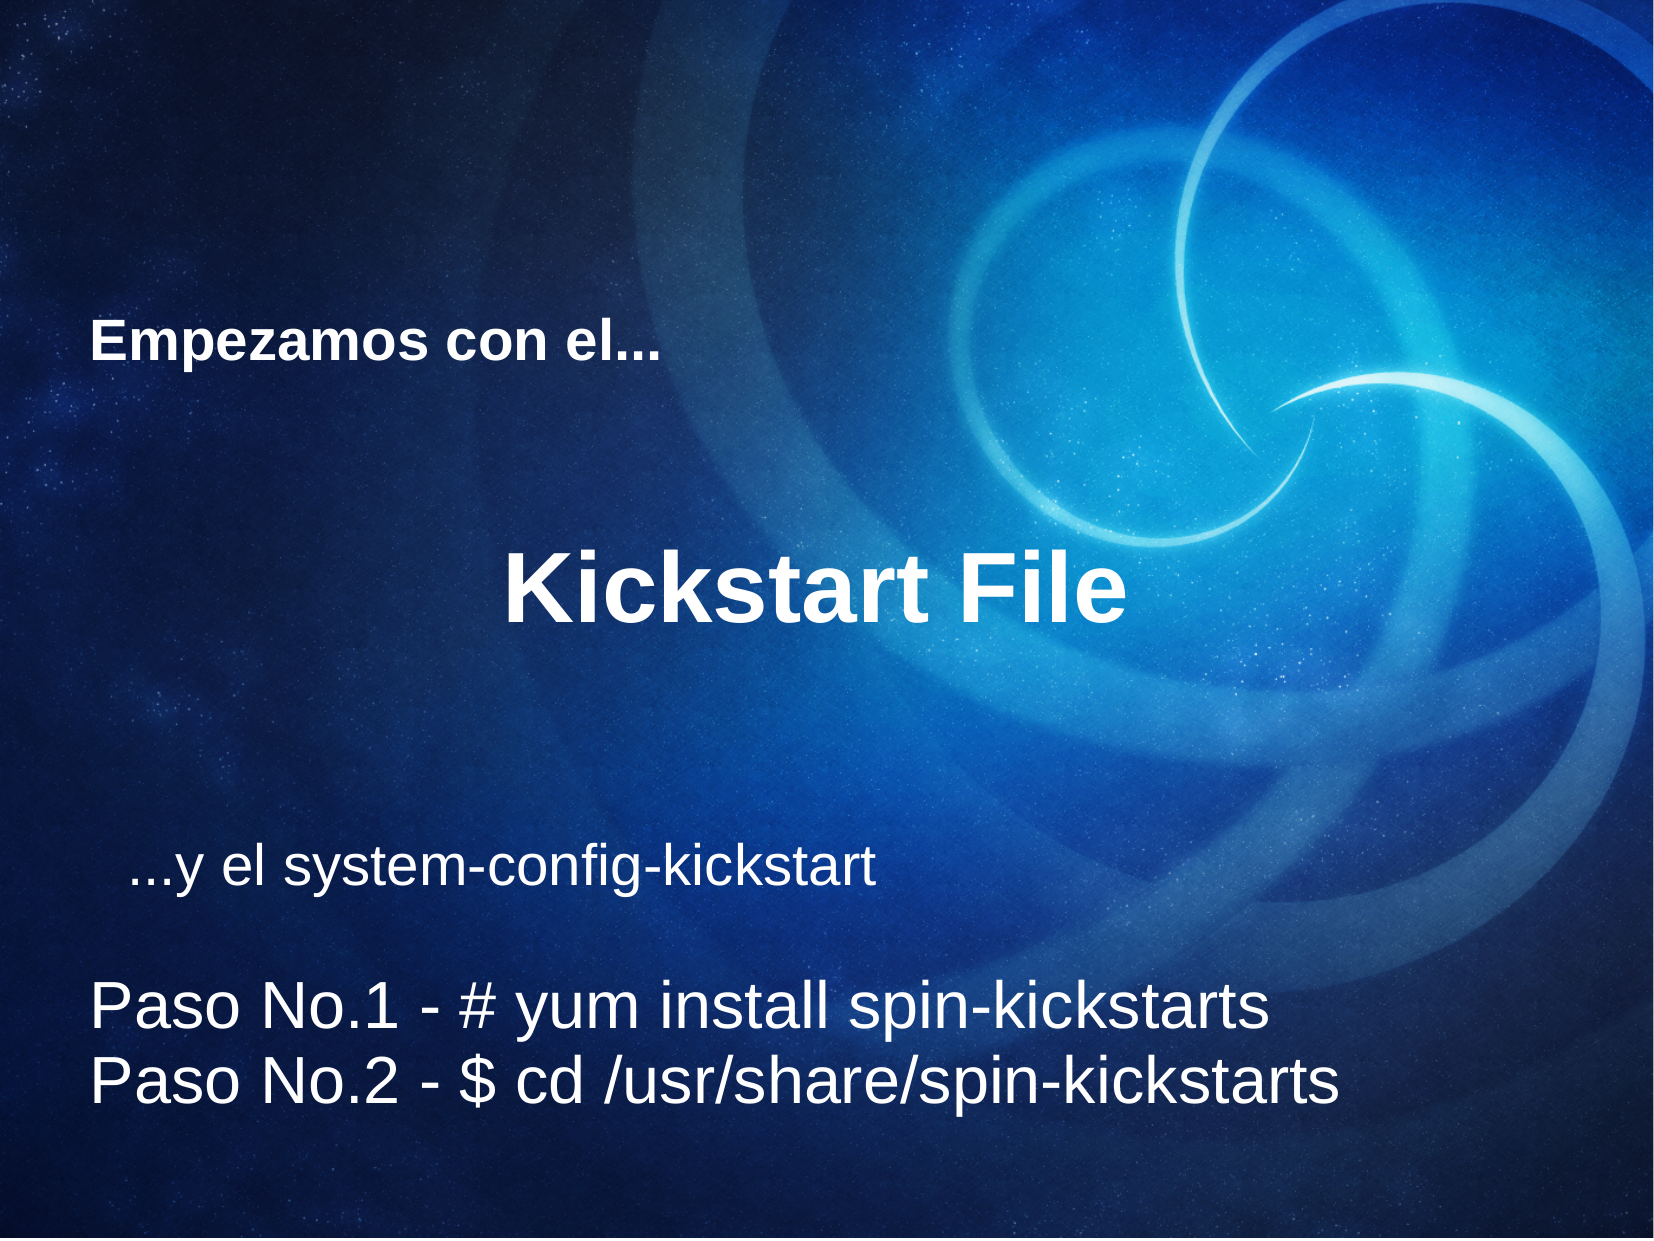

Empezamos con el...
Kickstart File
...y el system-config-kickstart
Paso No.1 - # yum install spin-kickstarts
Paso No.2 - $ cd /usr/share/spin-kickstarts